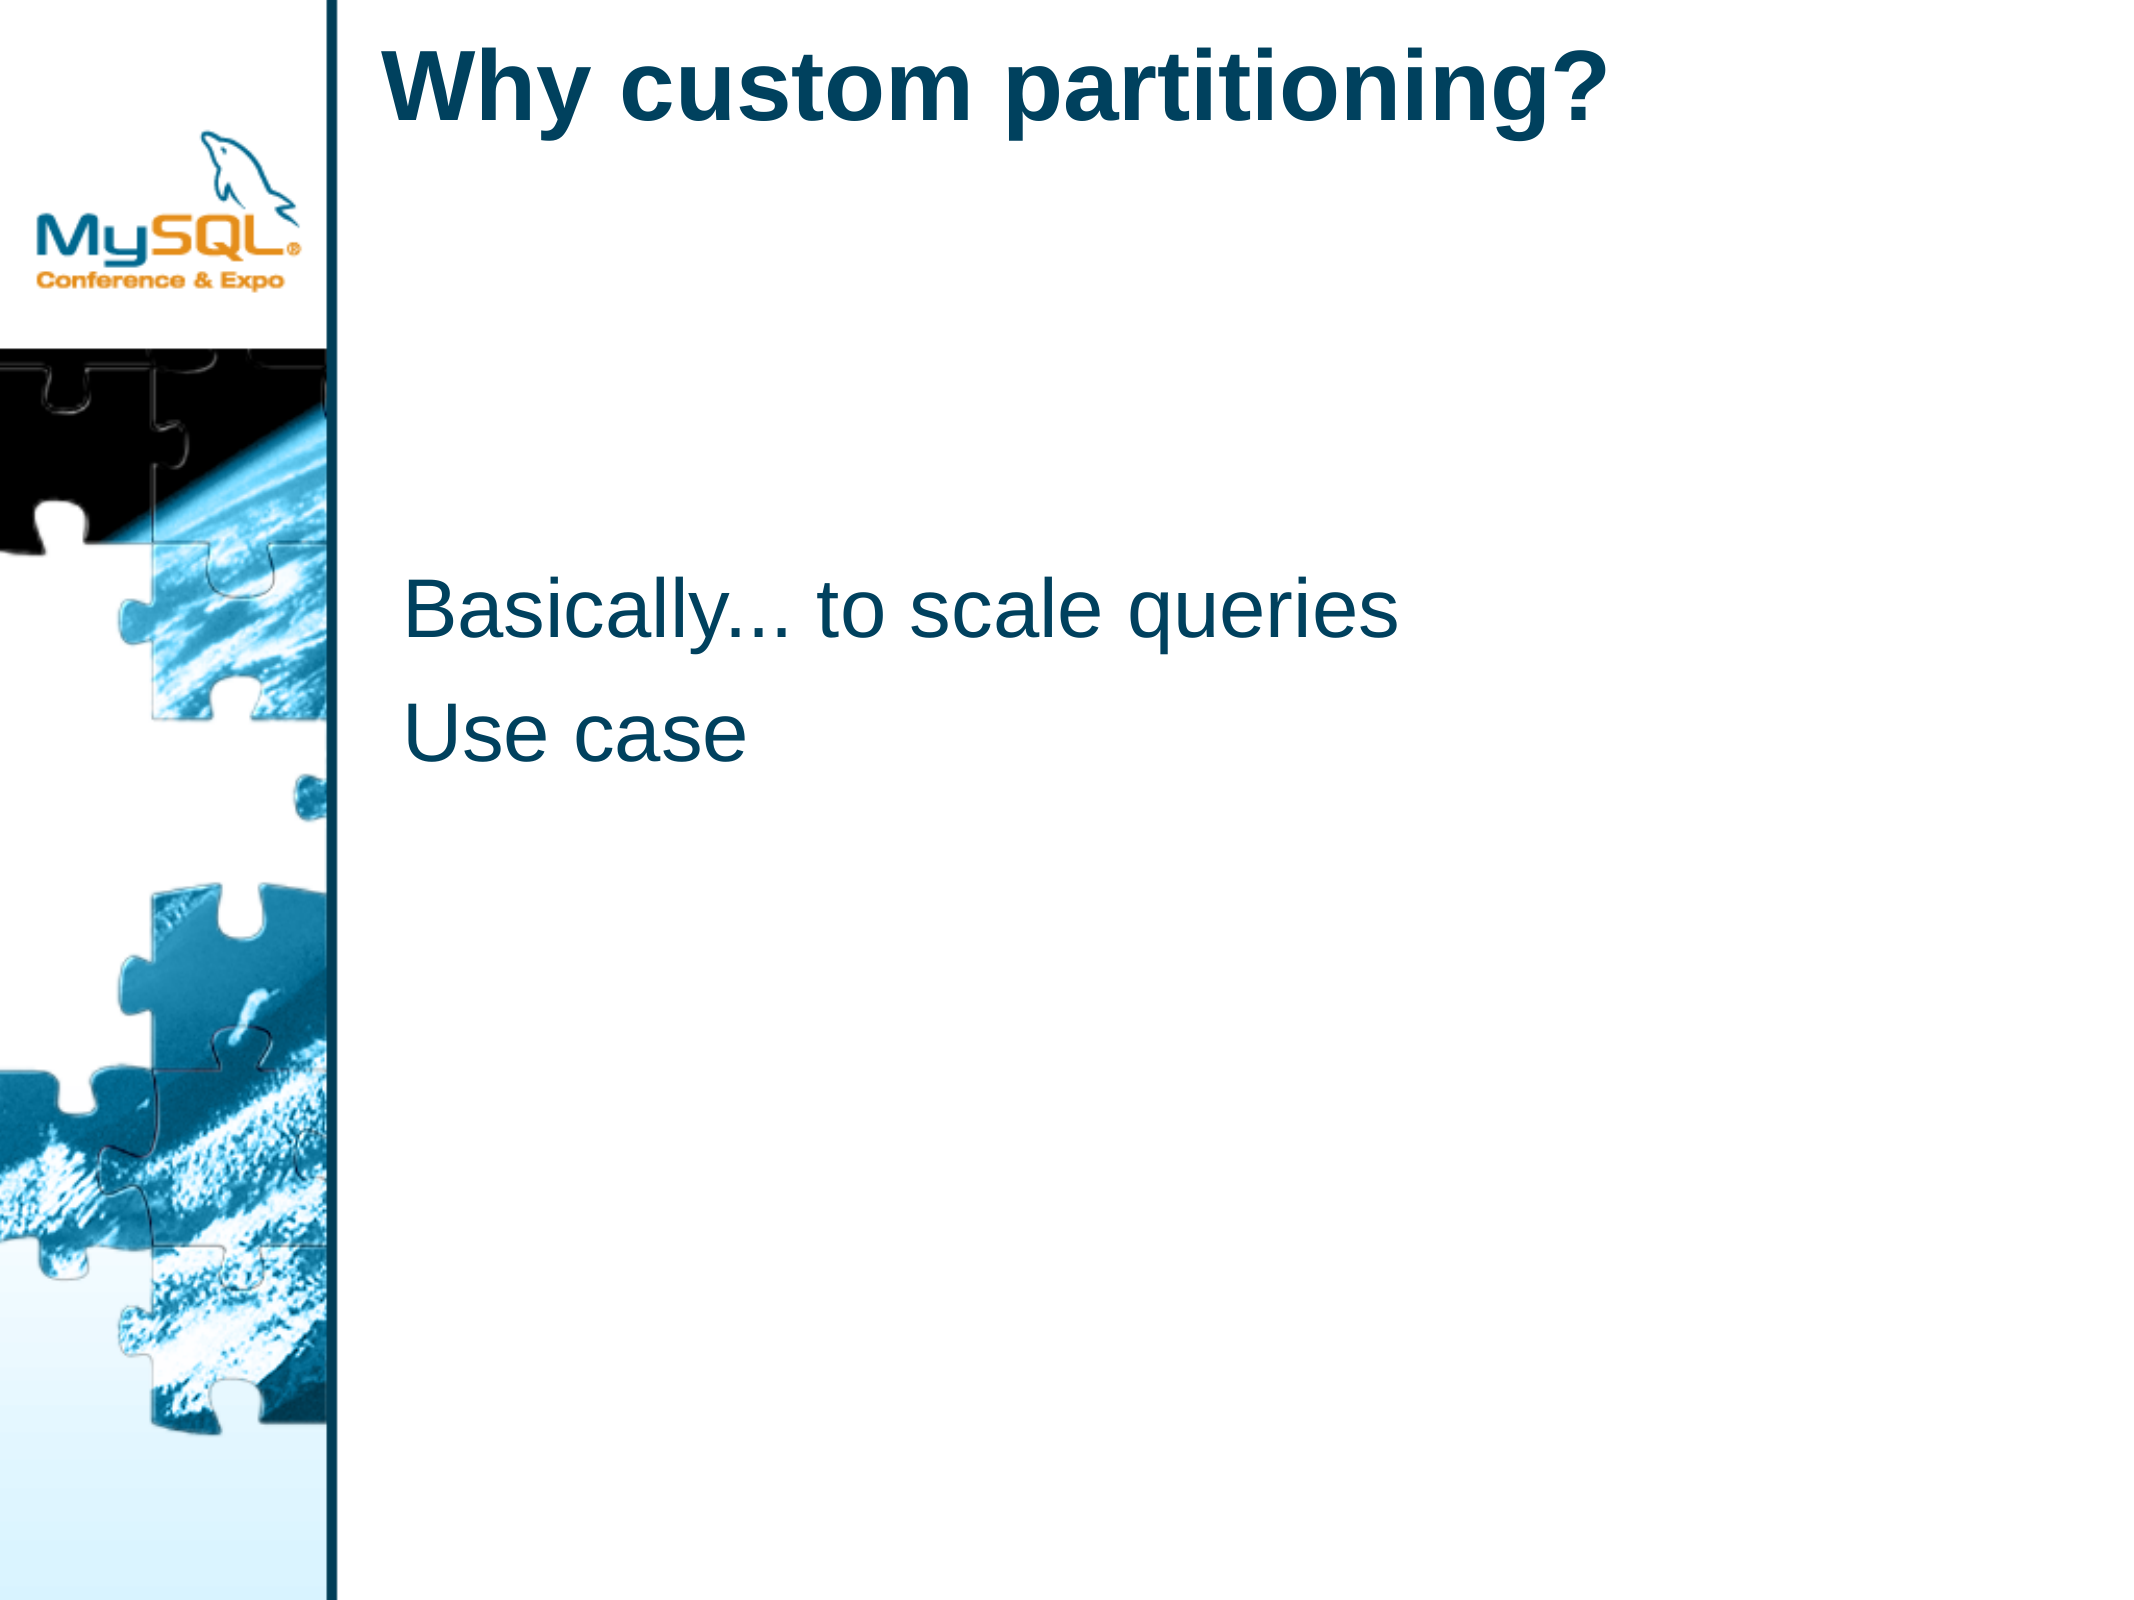

# Why custom partitioning?
Basically... to scale queries
Use case